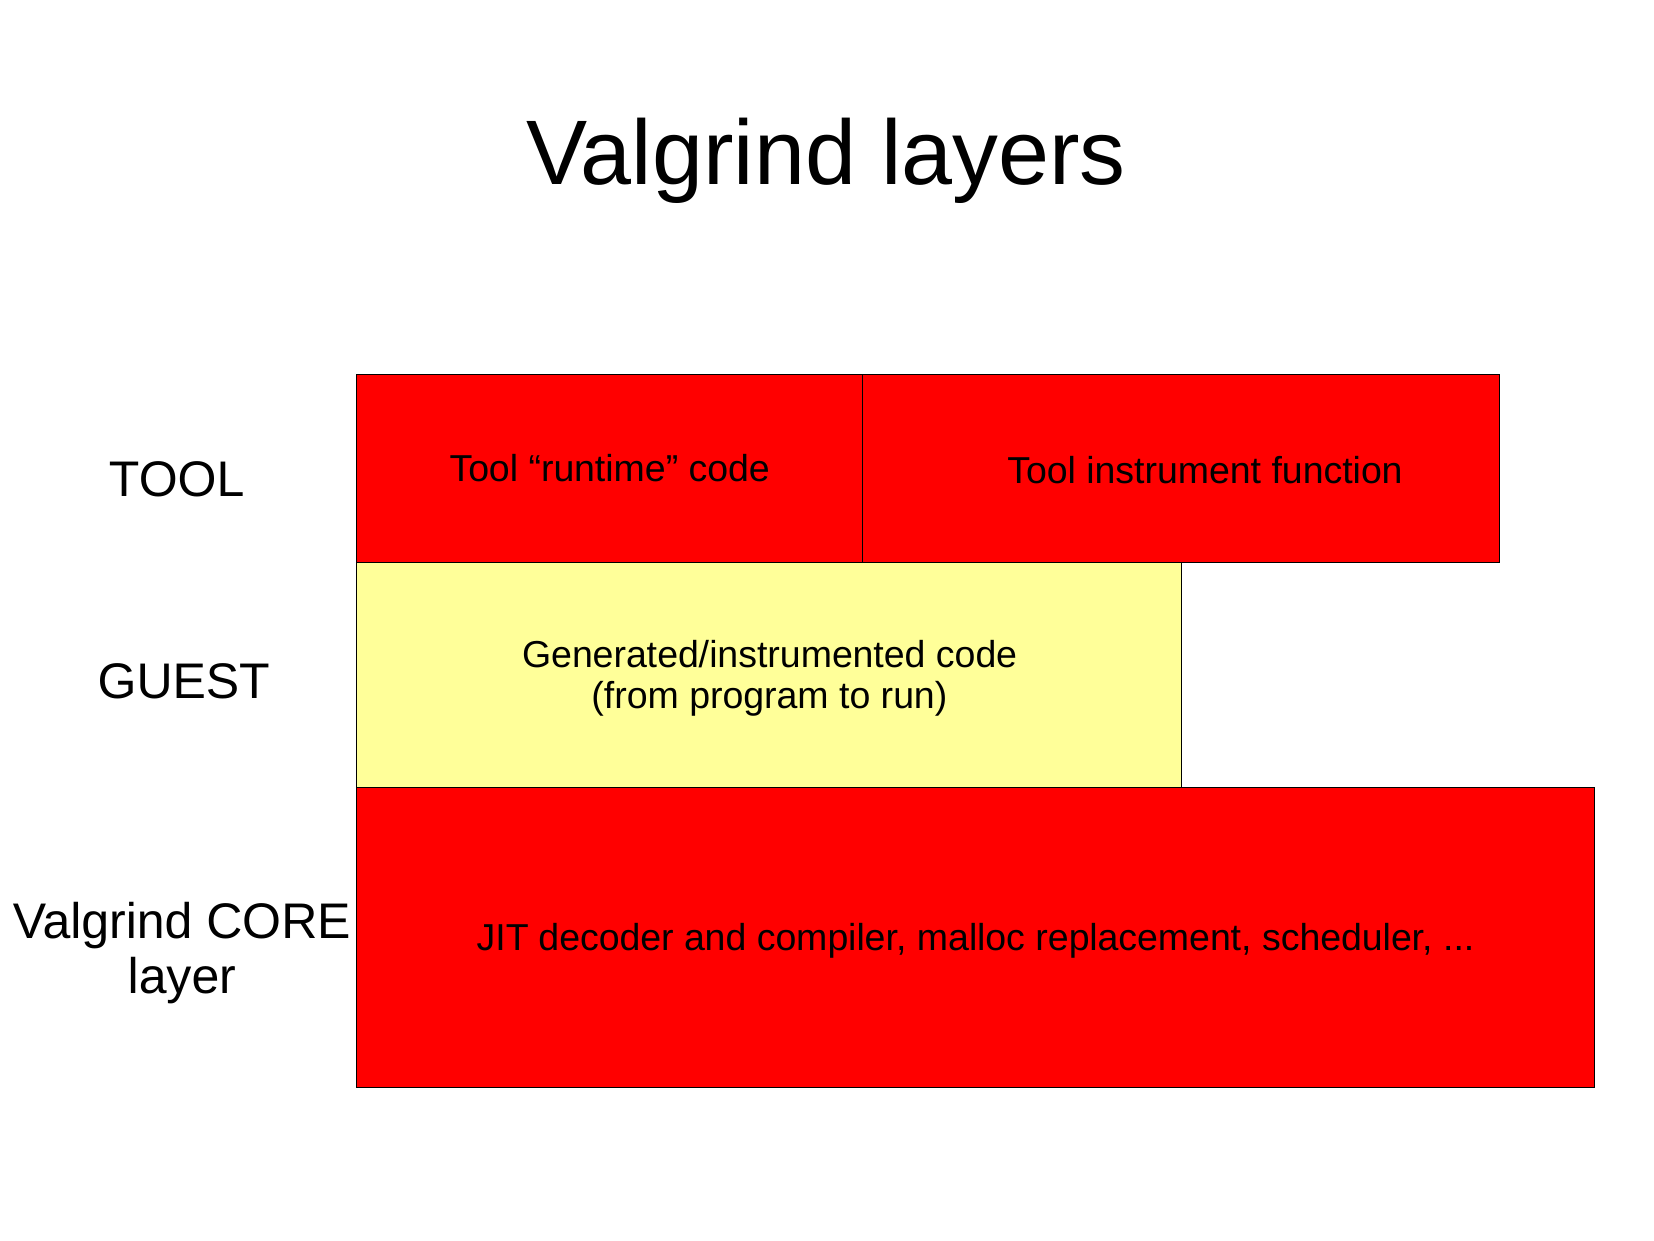

# Valgrind layers
Tool “runtime” code
Tool instrument function
TOOL
Generated/instrumented code
(from program to run)
GUEST
JIT decoder and compiler, malloc replacement, scheduler, ...
Valgrind CORE
layer